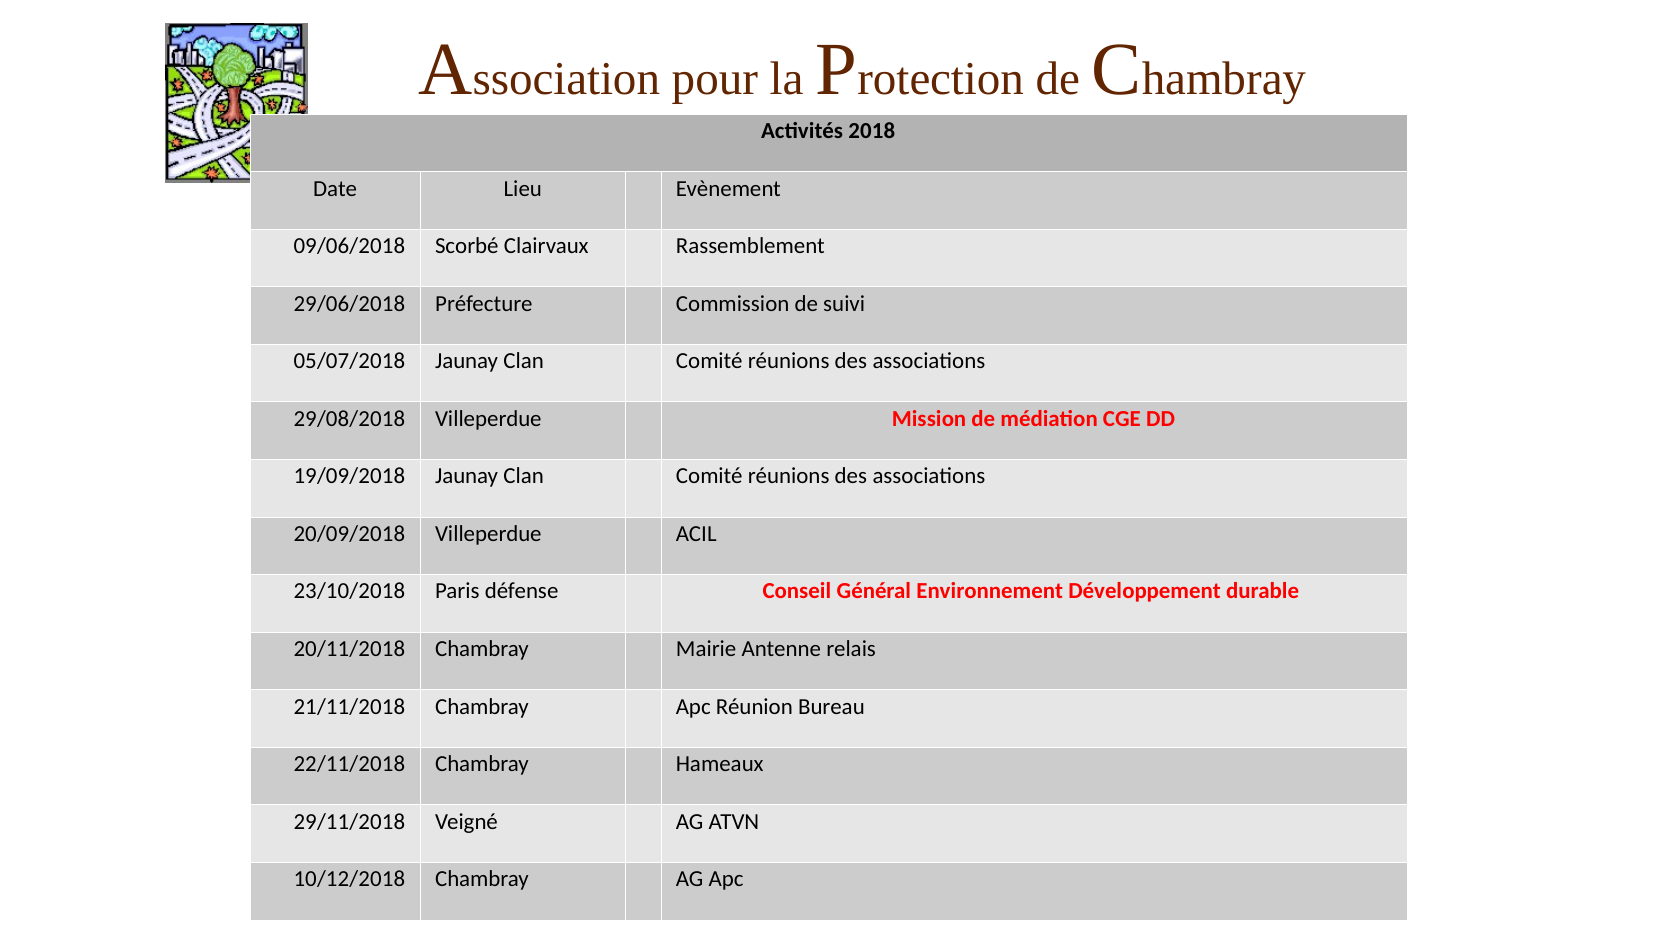

Association pour la Protection de Chambray
| Activités 2018 | | | |
| --- | --- | --- | --- |
| Date | Lieu | | Evènement |
| 09/06/2018 | Scorbé Clairvaux | | Rassemblement |
| 29/06/2018 | Préfecture | | Commission de suivi |
| 05/07/2018 | Jaunay Clan | | Comité réunions des associations |
| 29/08/2018 | Villeperdue | | Mission de médiation CGE DD |
| 19/09/2018 | Jaunay Clan | | Comité réunions des associations |
| 20/09/2018 | Villeperdue | | ACIL |
| 23/10/2018 | Paris défense | | Conseil Général Environnement Développement durable |
| 20/11/2018 | Chambray | | Mairie Antenne relais |
| 21/11/2018 | Chambray | | Apc Réunion Bureau |
| 22/11/2018 | Chambray | | Hameaux |
| 29/11/2018 | Veigné | | AG ATVN |
| 10/12/2018 | Chambray | | AG Apc |